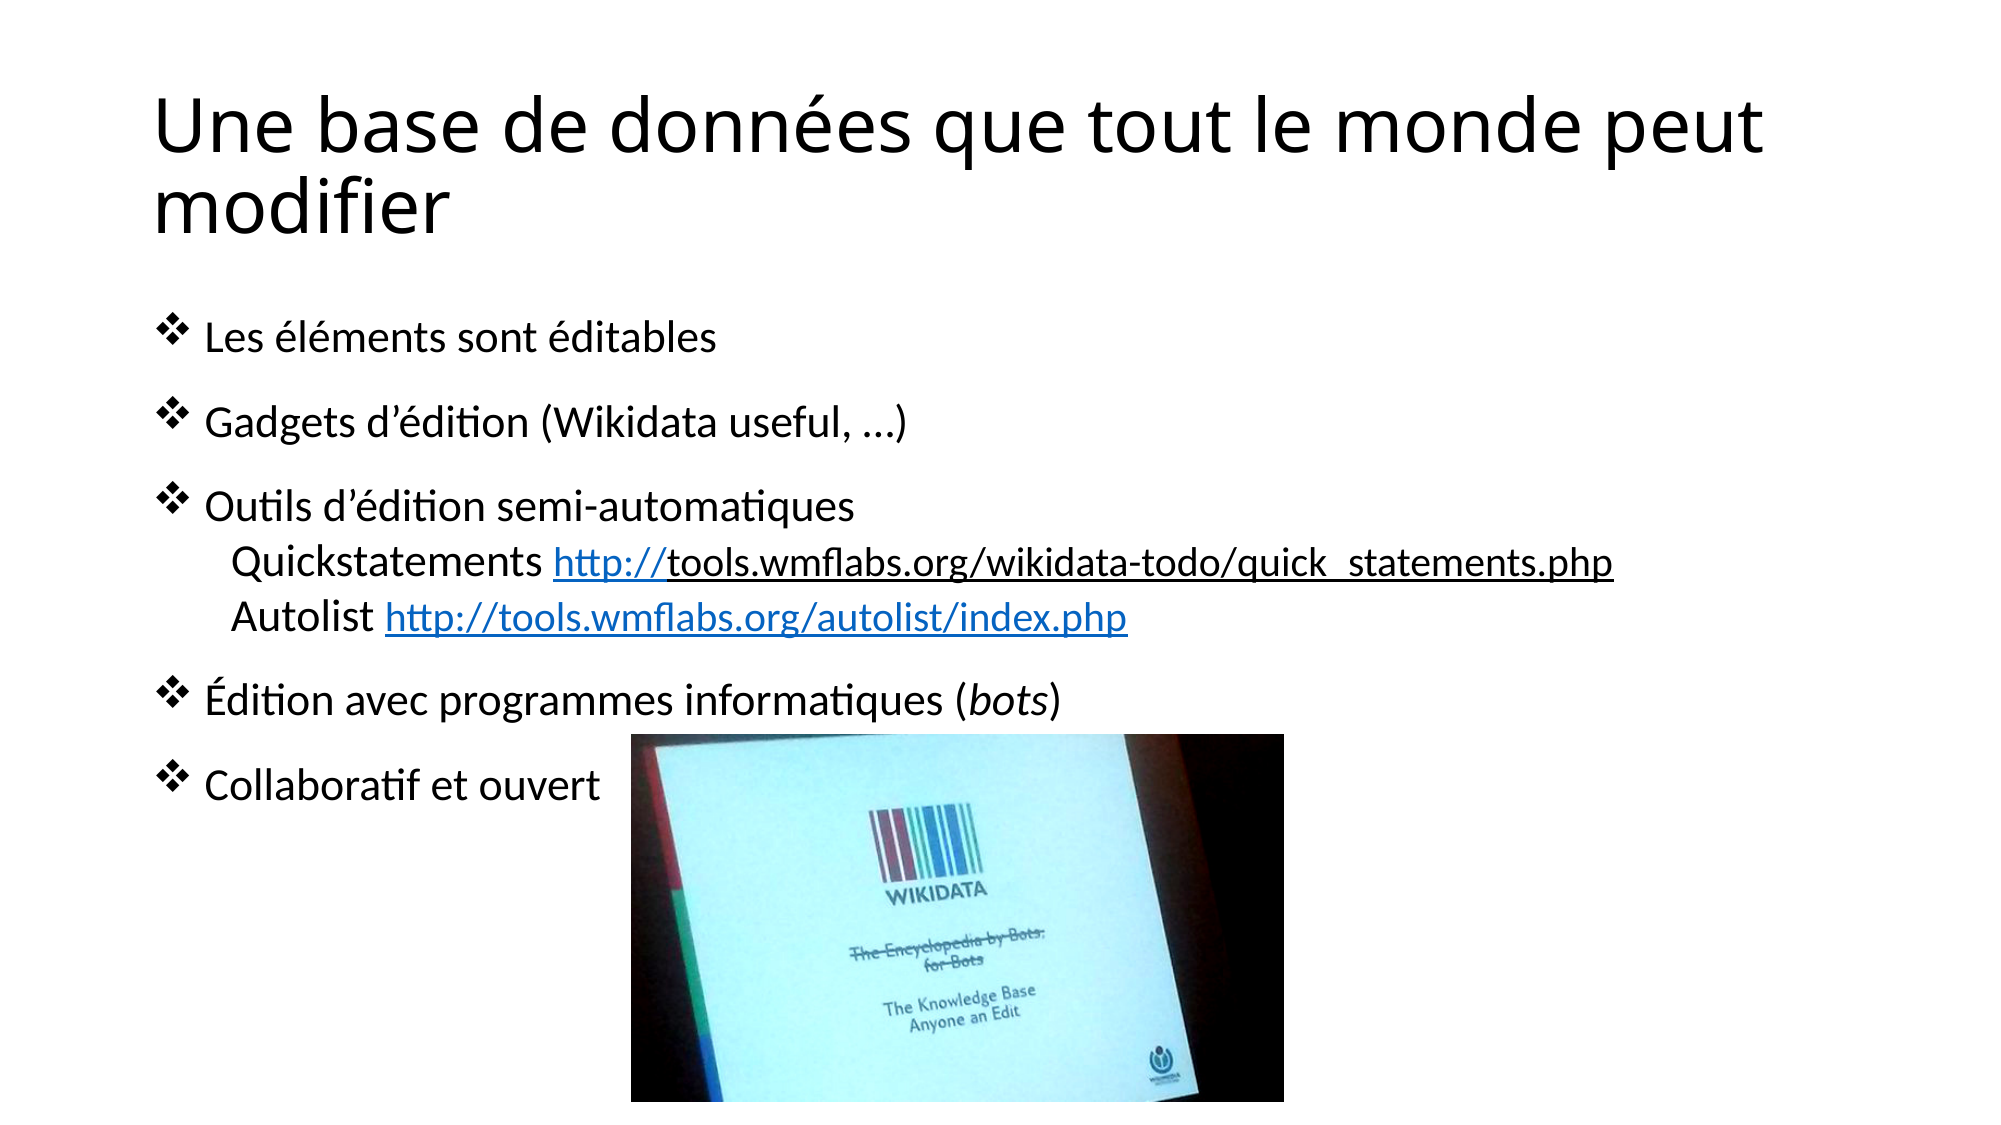

# Une base de données que tout le monde peut modifier
 Les éléments sont éditables
 Gadgets d’édition (Wikidata useful, …)
 Outils d’édition semi-automatiques
 Quickstatements http://tools.wmflabs.org/wikidata-todo/quick_statements.php
 Autolist http://tools.wmflabs.org/autolist/index.php
 Édition avec programmes informatiques (bots)
 Collaboratif et ouvert